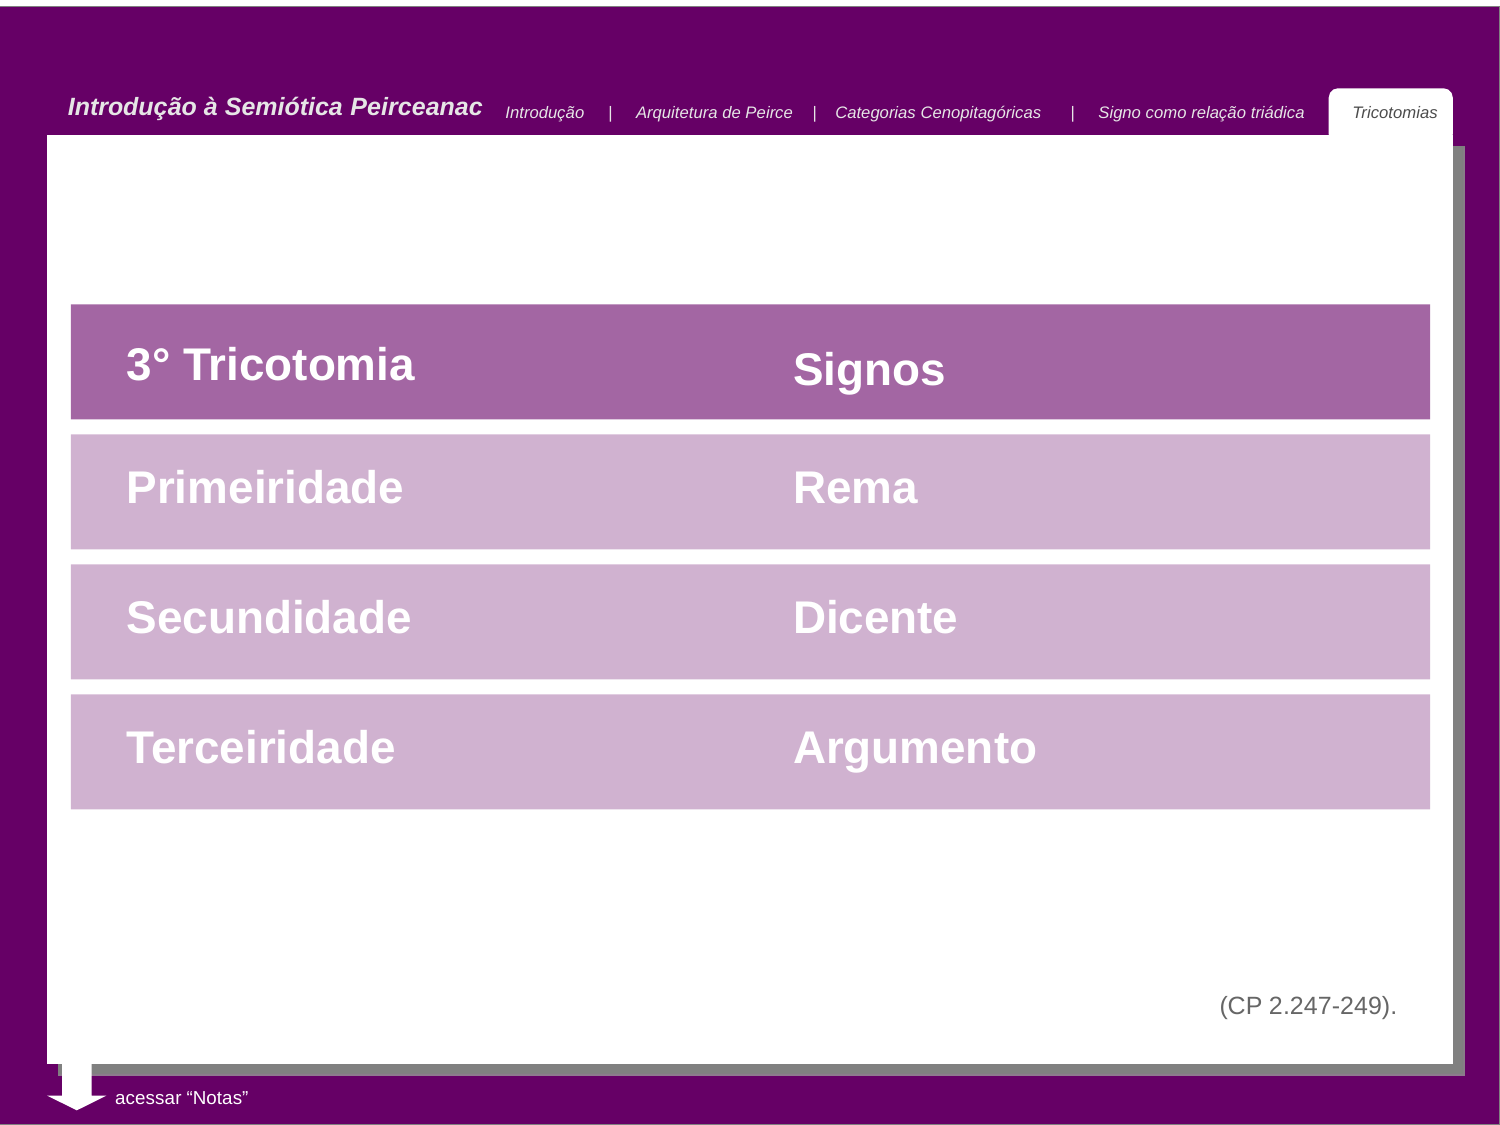

3° Tricotomia
Signos
Rema
Primeiridade
Dicente
Secundidade
Argumento
Terceiridade
(CP 2.247-249).
acessar “Notas”